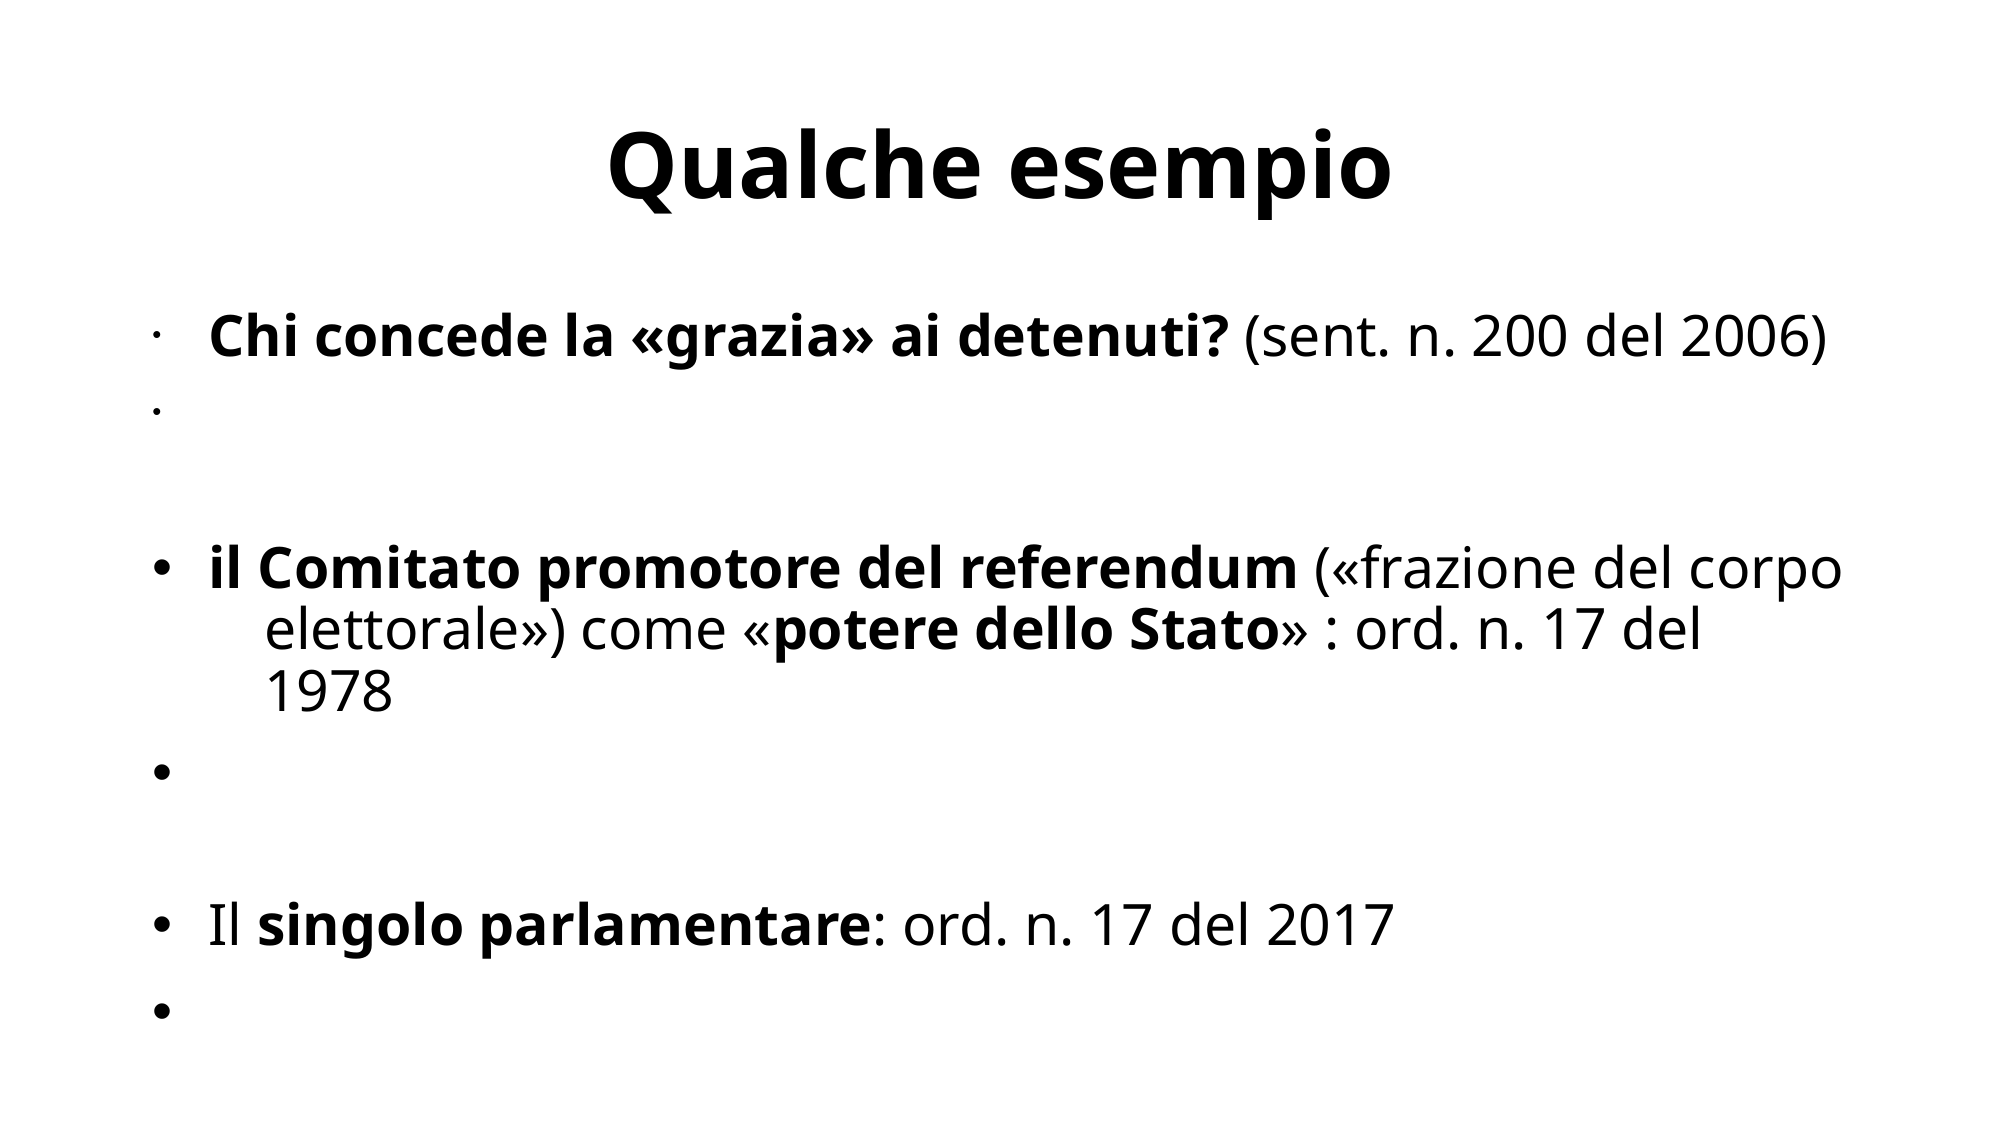

# Qualche esempio
Chi concede la «grazia» ai detenuti? (sent. n. 200 del 2006)
il Comitato promotore del referendum («frazione del corpo elettorale») come «potere dello Stato» : ord. n. 17 del 1978
Il singolo parlamentare: ord. n. 17 del 2017